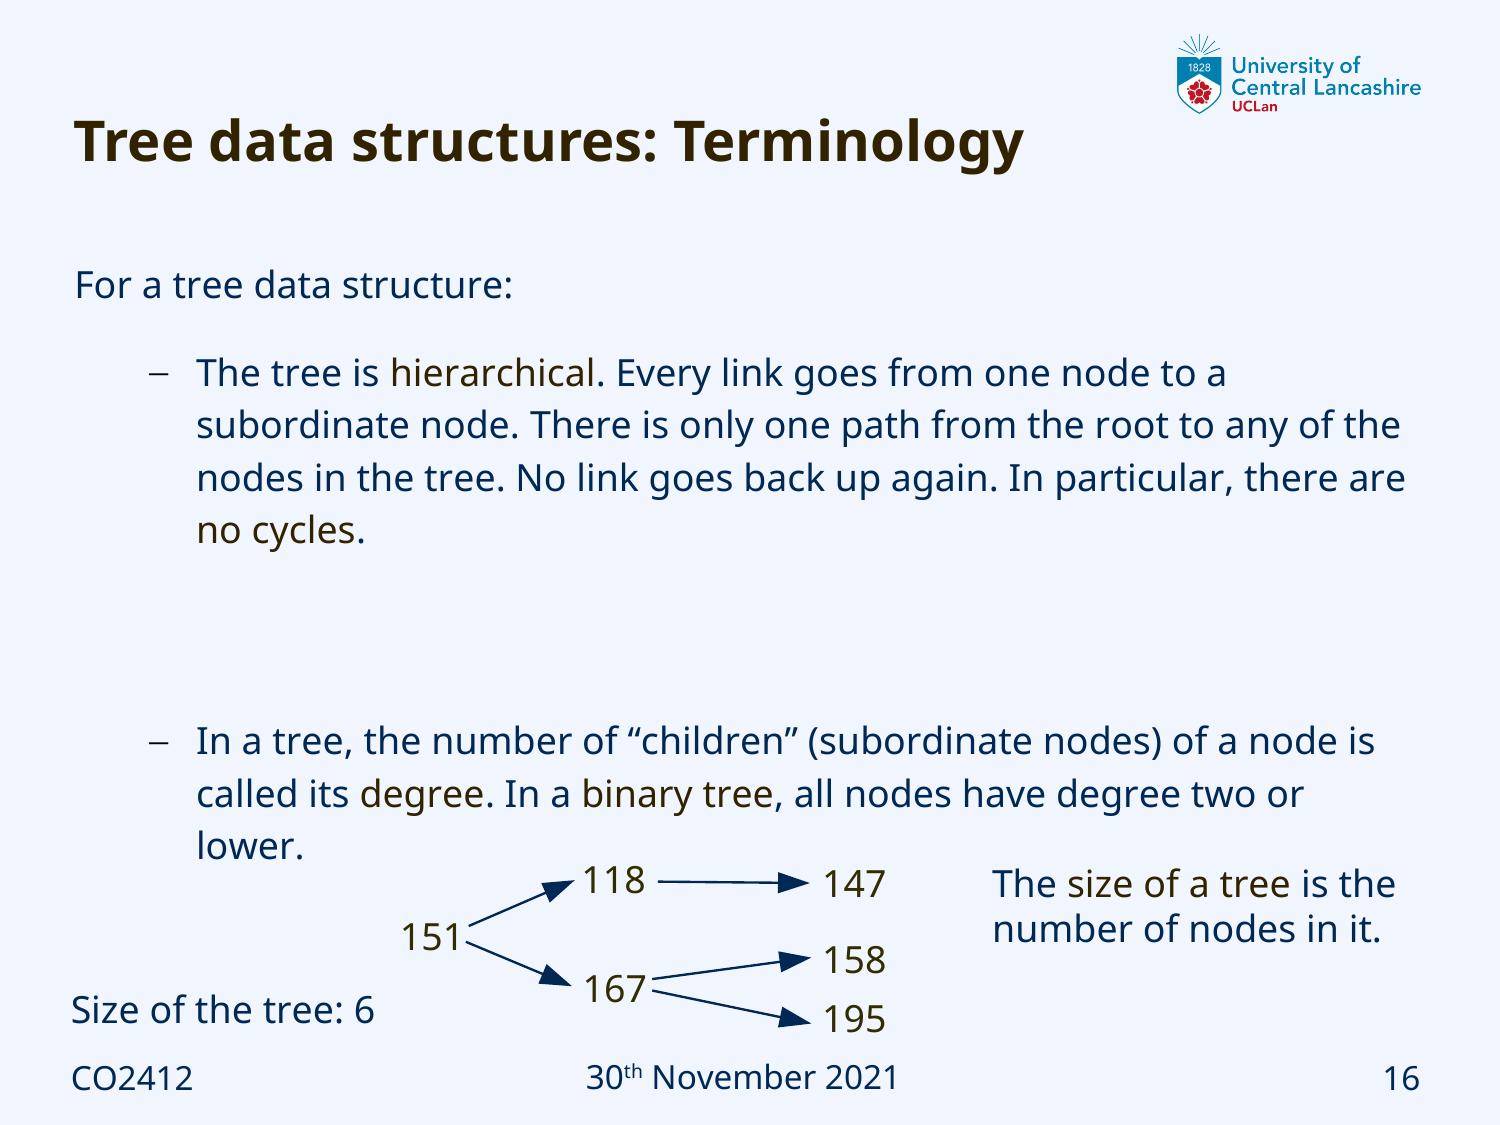

# Tree data structures: Terminology
For a tree data structure:
The tree is hierarchical. Every link goes from one node to a subordinate node. There is only one path from the root to any of the nodes in the tree. No link goes back up again. In particular, there are no cycles.
In a tree, the number of “children” (subordinate nodes) of a node is called its degree. In a binary tree, all nodes have degree two or lower.
118
147
The size of a tree is the number of nodes in it.
151
158
167
Size of the tree: 6
195